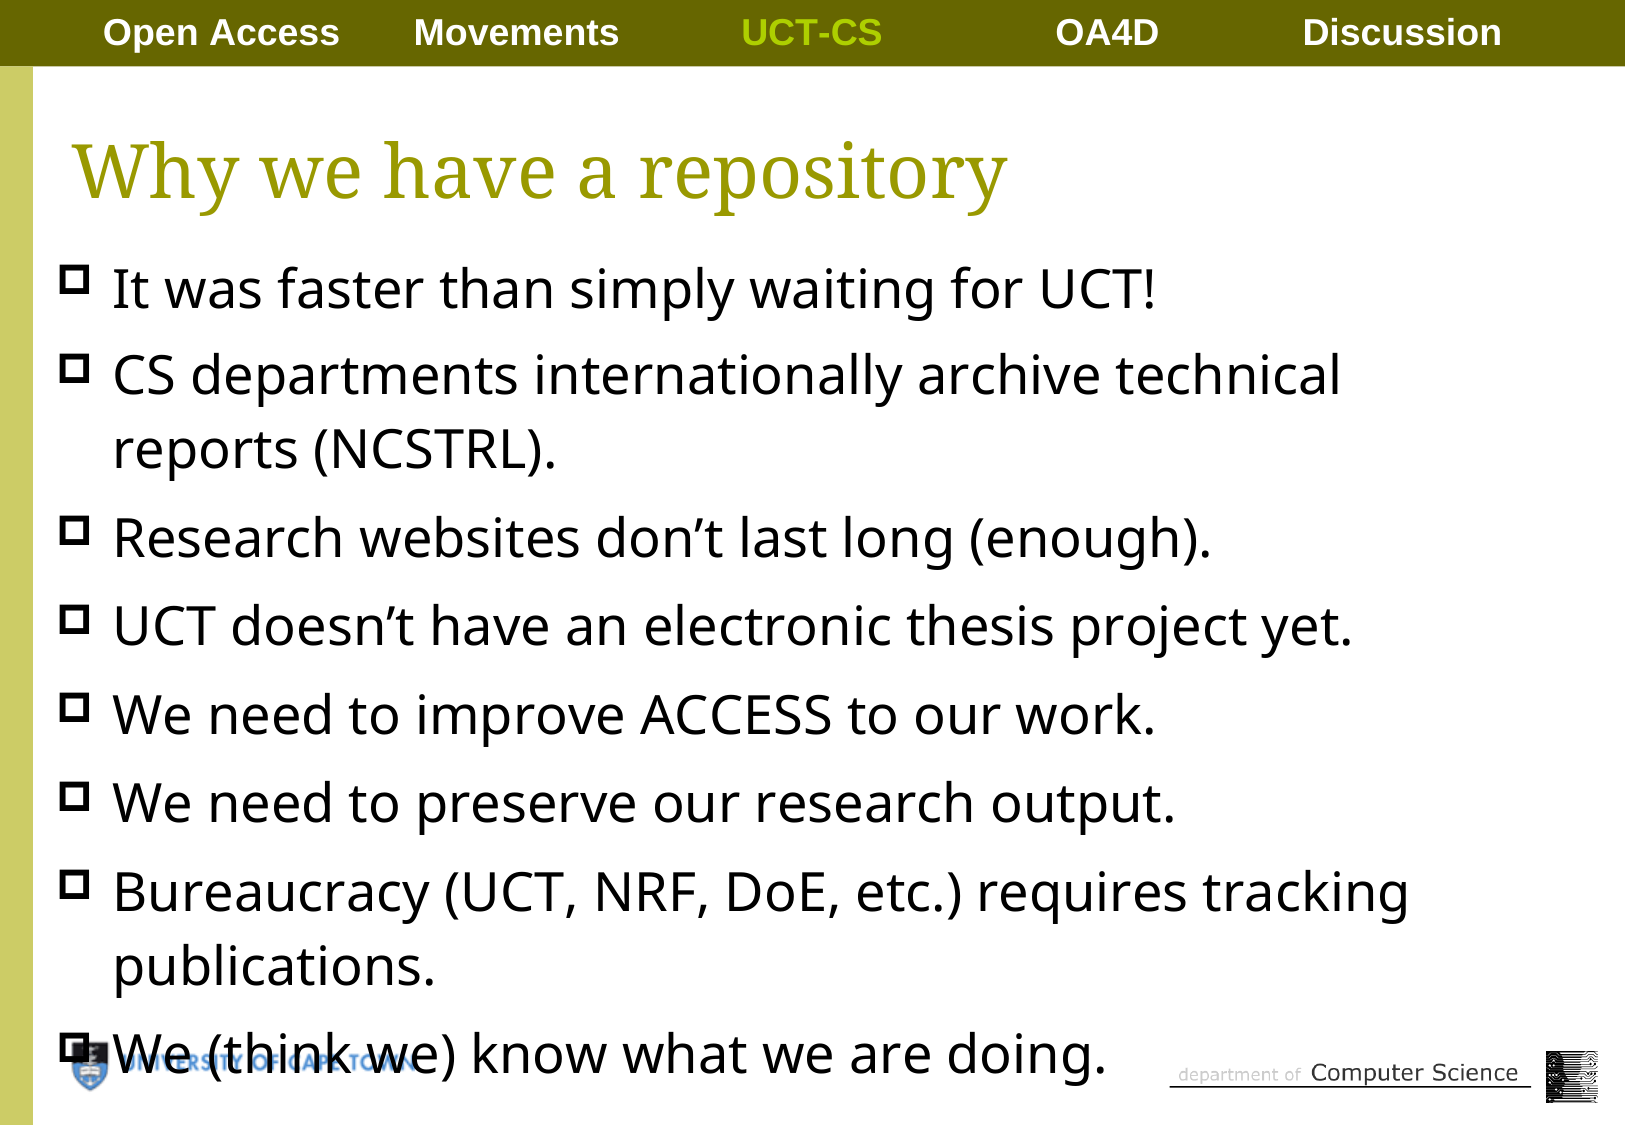

Open Access	Movements	UCT-CS	OA4D	Discussion
# Why we have a repository
It was faster than simply waiting for UCT!
CS departments internationally archive technical reports (NCSTRL).
Research websites don’t last long (enough).
UCT doesn’t have an electronic thesis project yet.
We need to improve ACCESS to our work.
We need to preserve our research output.
Bureaucracy (UCT, NRF, DoE, etc.) requires tracking publications.
We (think we) know what we are doing.